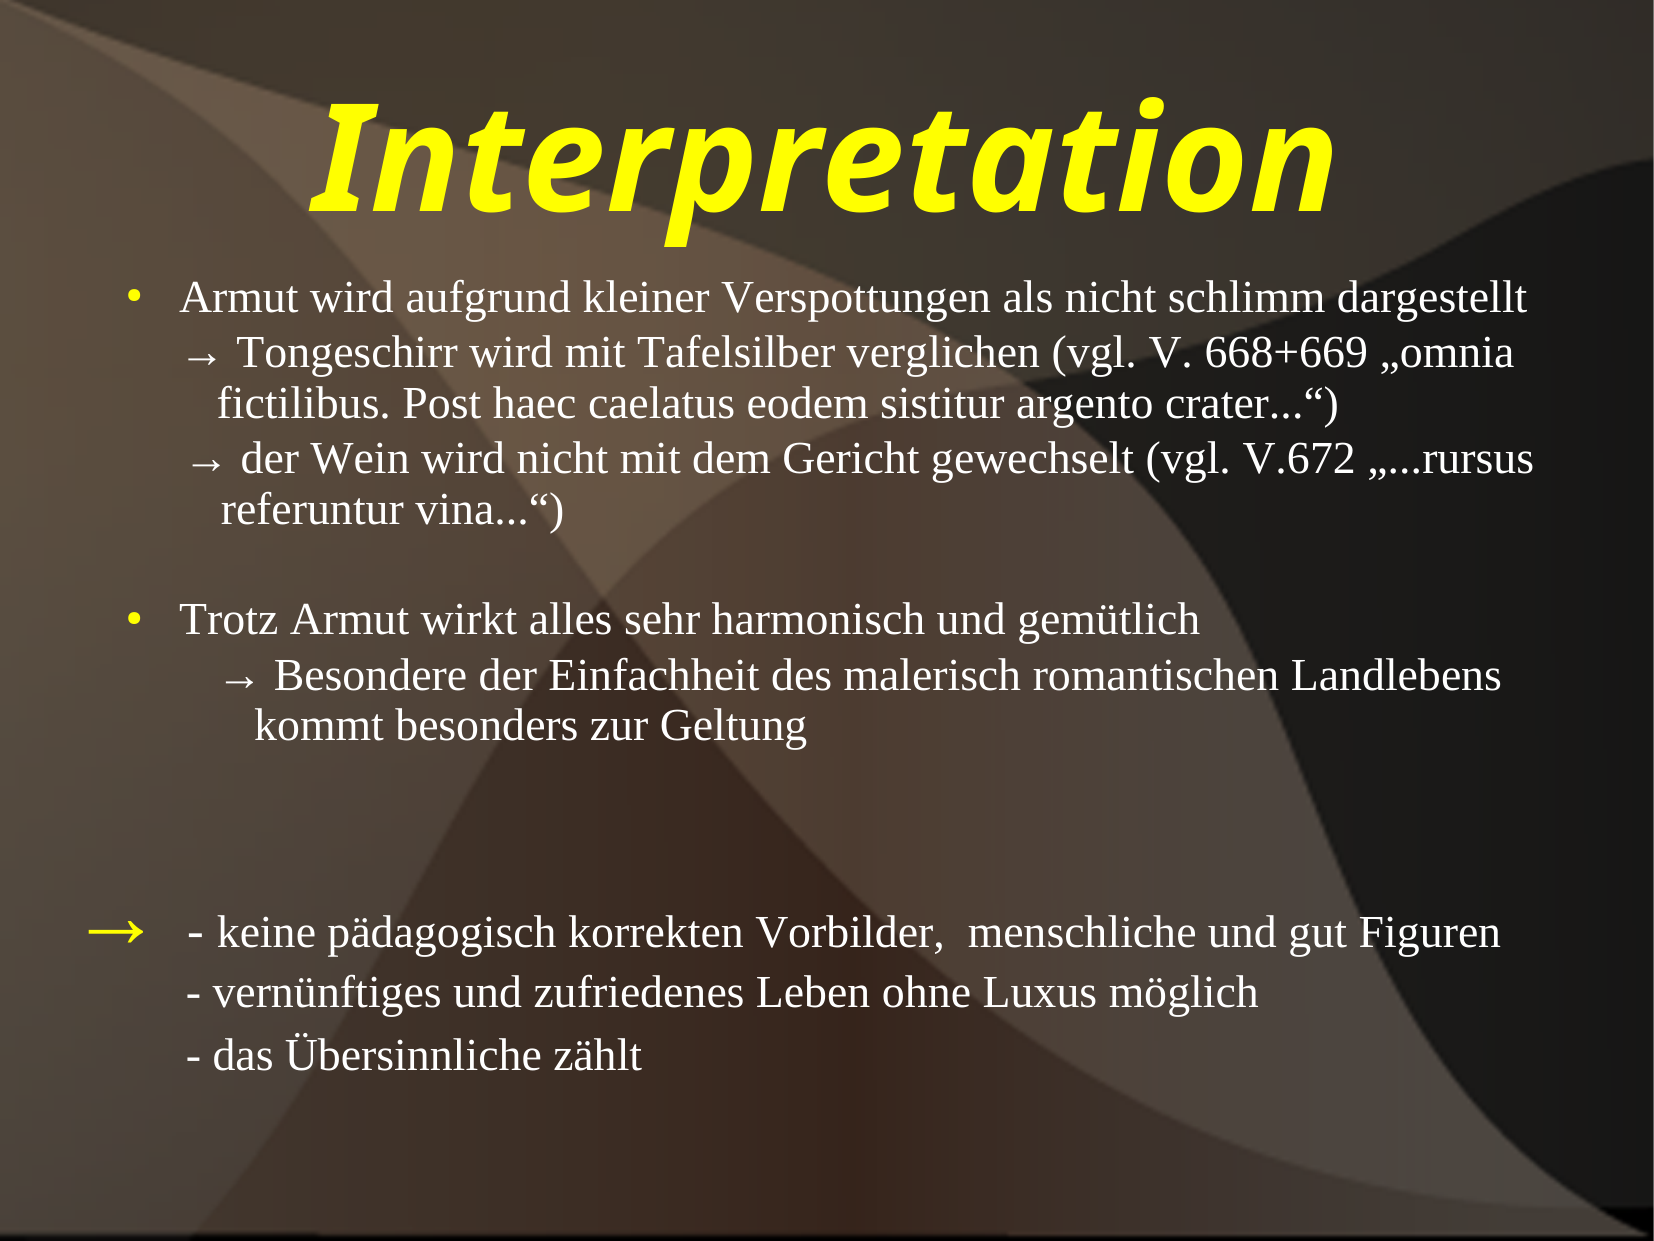

# Interpretation
Armut wird aufgrund kleiner Verspottungen als nicht schlimm dargestellt
→ Tongeschirr wird mit Tafelsilber verglichen (vgl. V. 668+669 „omnia fictilibus. Post haec caelatus eodem sistitur argento crater...“)
→ der Wein wird nicht mit dem Gericht gewechselt (vgl. V.672 „...rursus referuntur vina...“)
Trotz Armut wirkt alles sehr harmonisch und gemütlich
→ Besondere der Einfachheit des malerisch romantischen Landlebens kommt besonders zur Geltung
→ - keine pädagogisch korrekten Vorbilder, menschliche und gut Figuren
 - vernünftiges und zufriedenes Leben ohne Luxus möglich
 - das Übersinnliche zählt